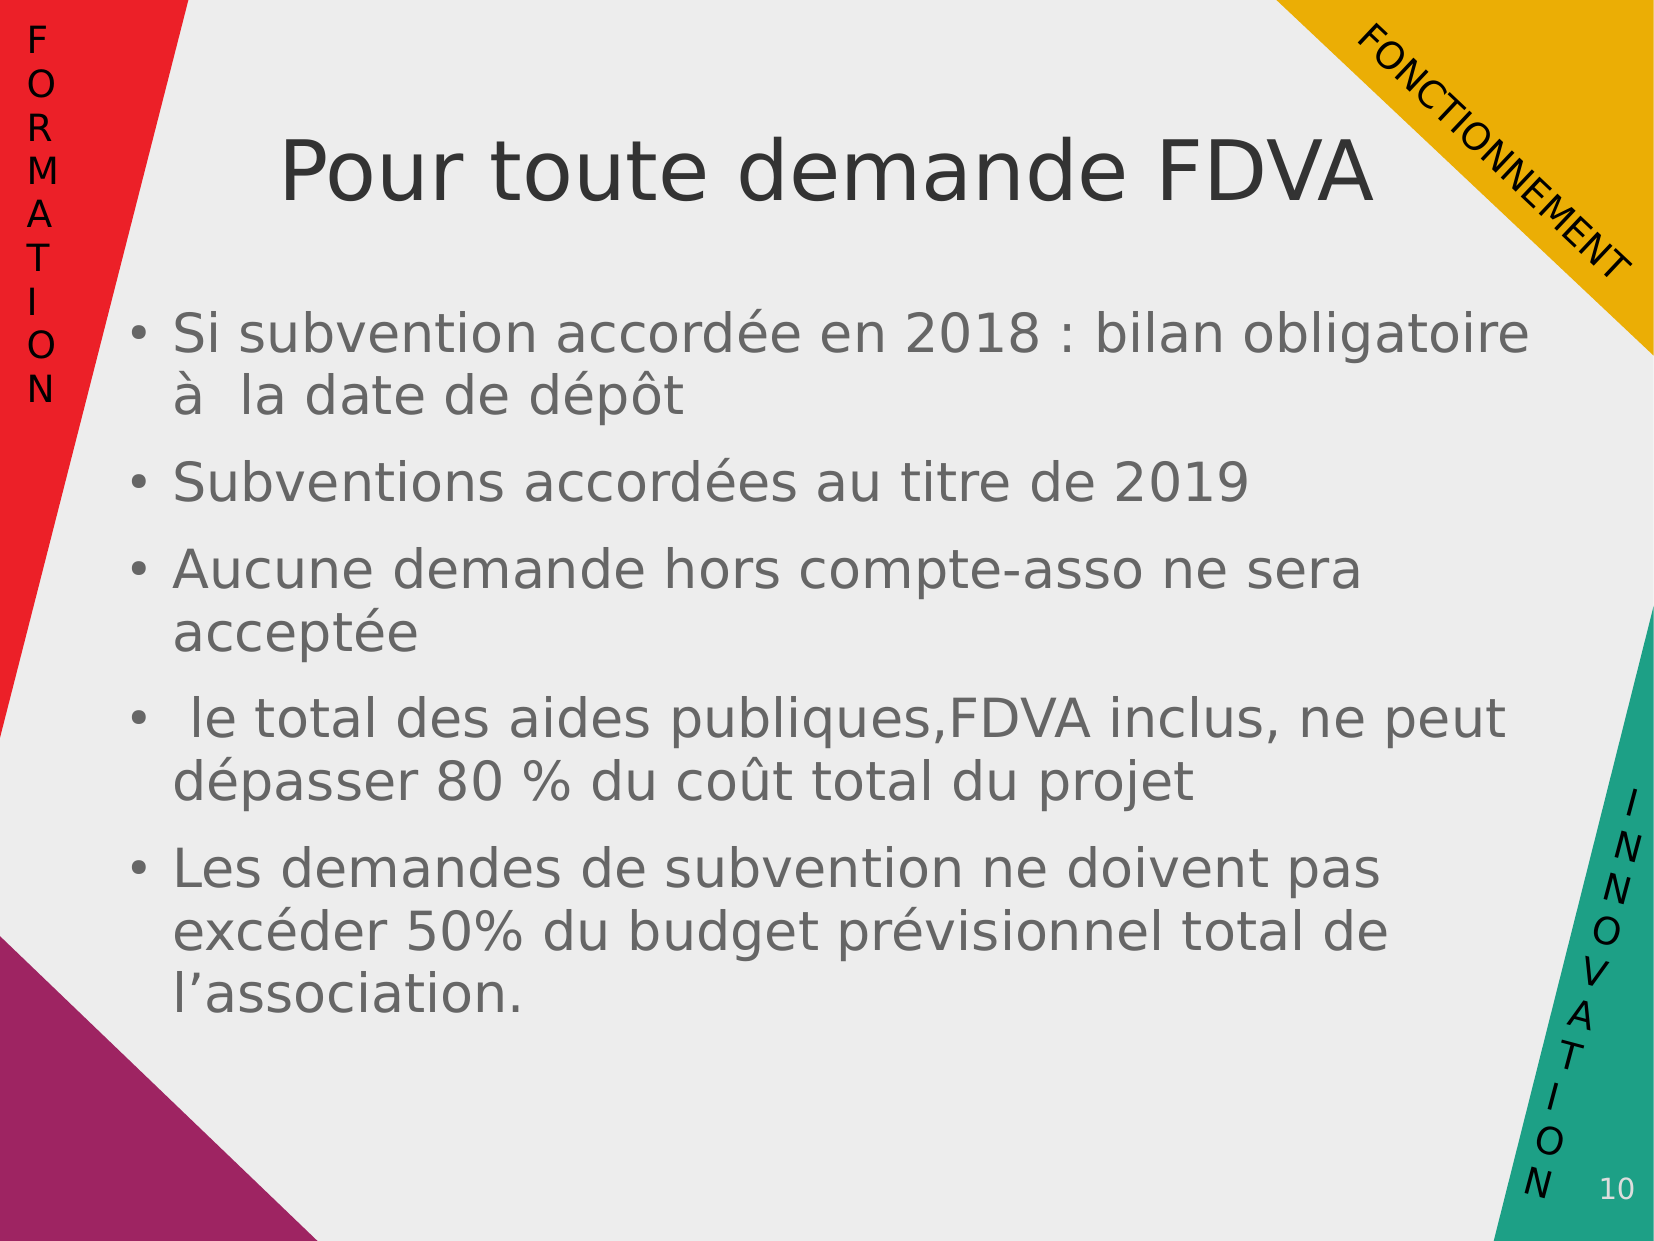

FORMAT
ION
# Pour toute demande FDVA
FONCTIONNEMENT
Si subvention accordée en 2018 : bilan obligatoire à la date de dépôt
Subventions accordées au titre de 2019
Aucune demande hors compte-asso ne sera acceptée
 le total des aides publiques,FDVA inclus, ne peut dépasser 80 % du coût total du projet
Les demandes de subvention ne doivent pas excéder 50% du budget prévisionnel total de l’association.
INNOVATION
10